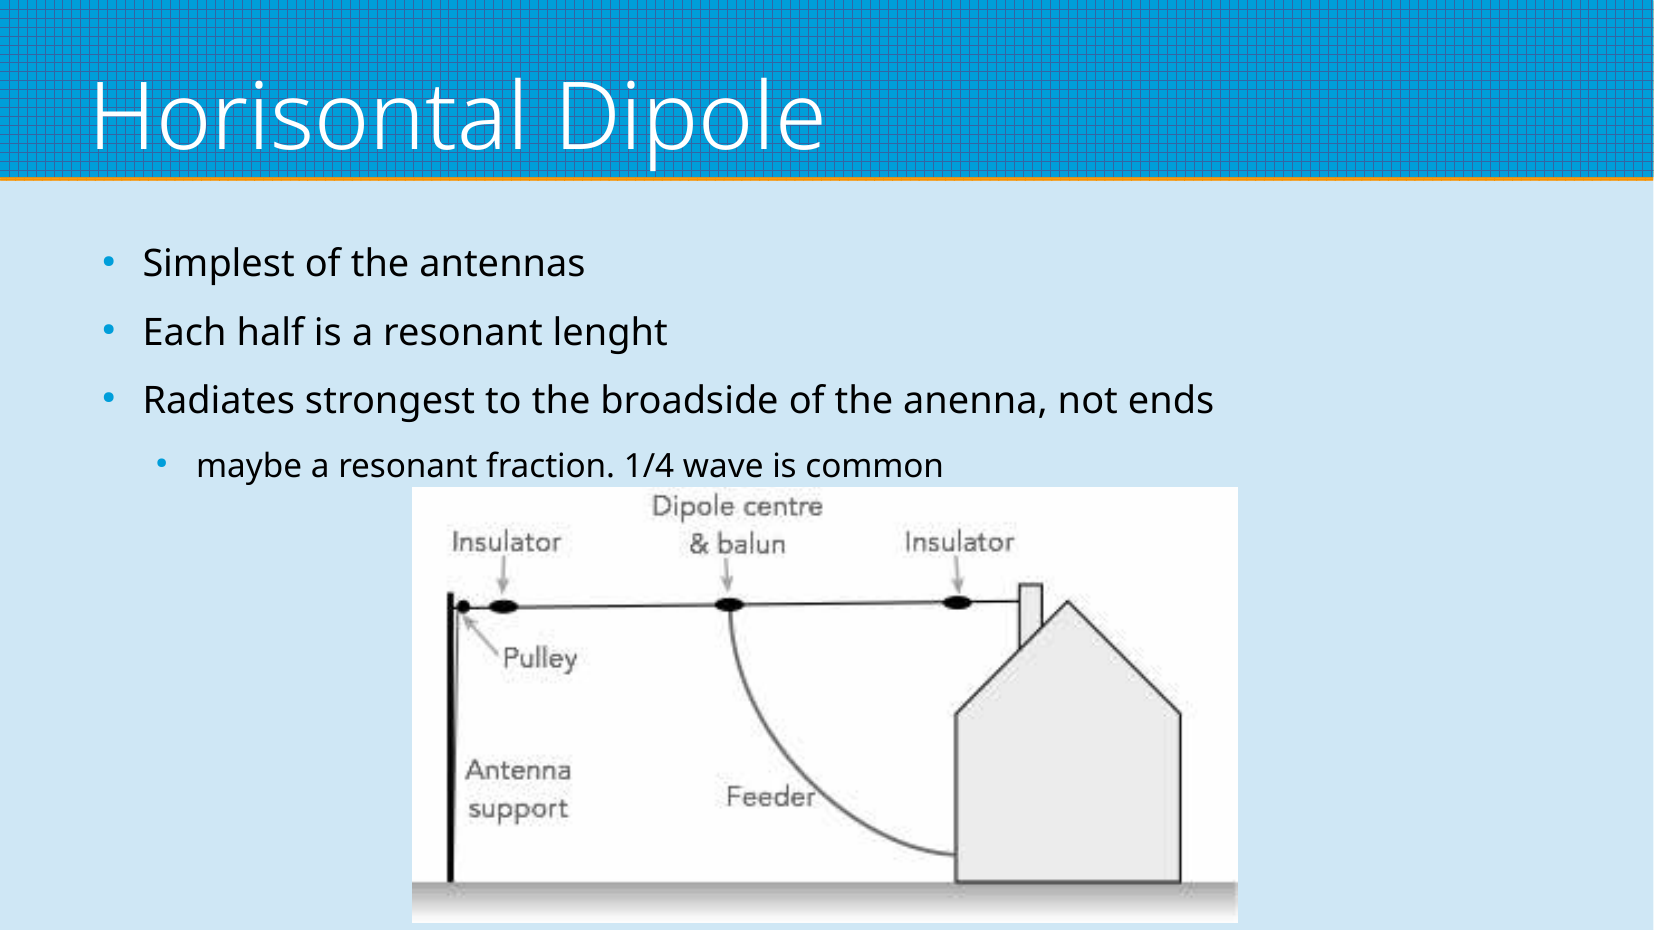

# Horisontal Dipole
Simplest of the antennas
Each half is a resonant lenght
Radiates strongest to the broadside of the anenna, not ends
maybe a resonant fraction. 1/4 wave is common